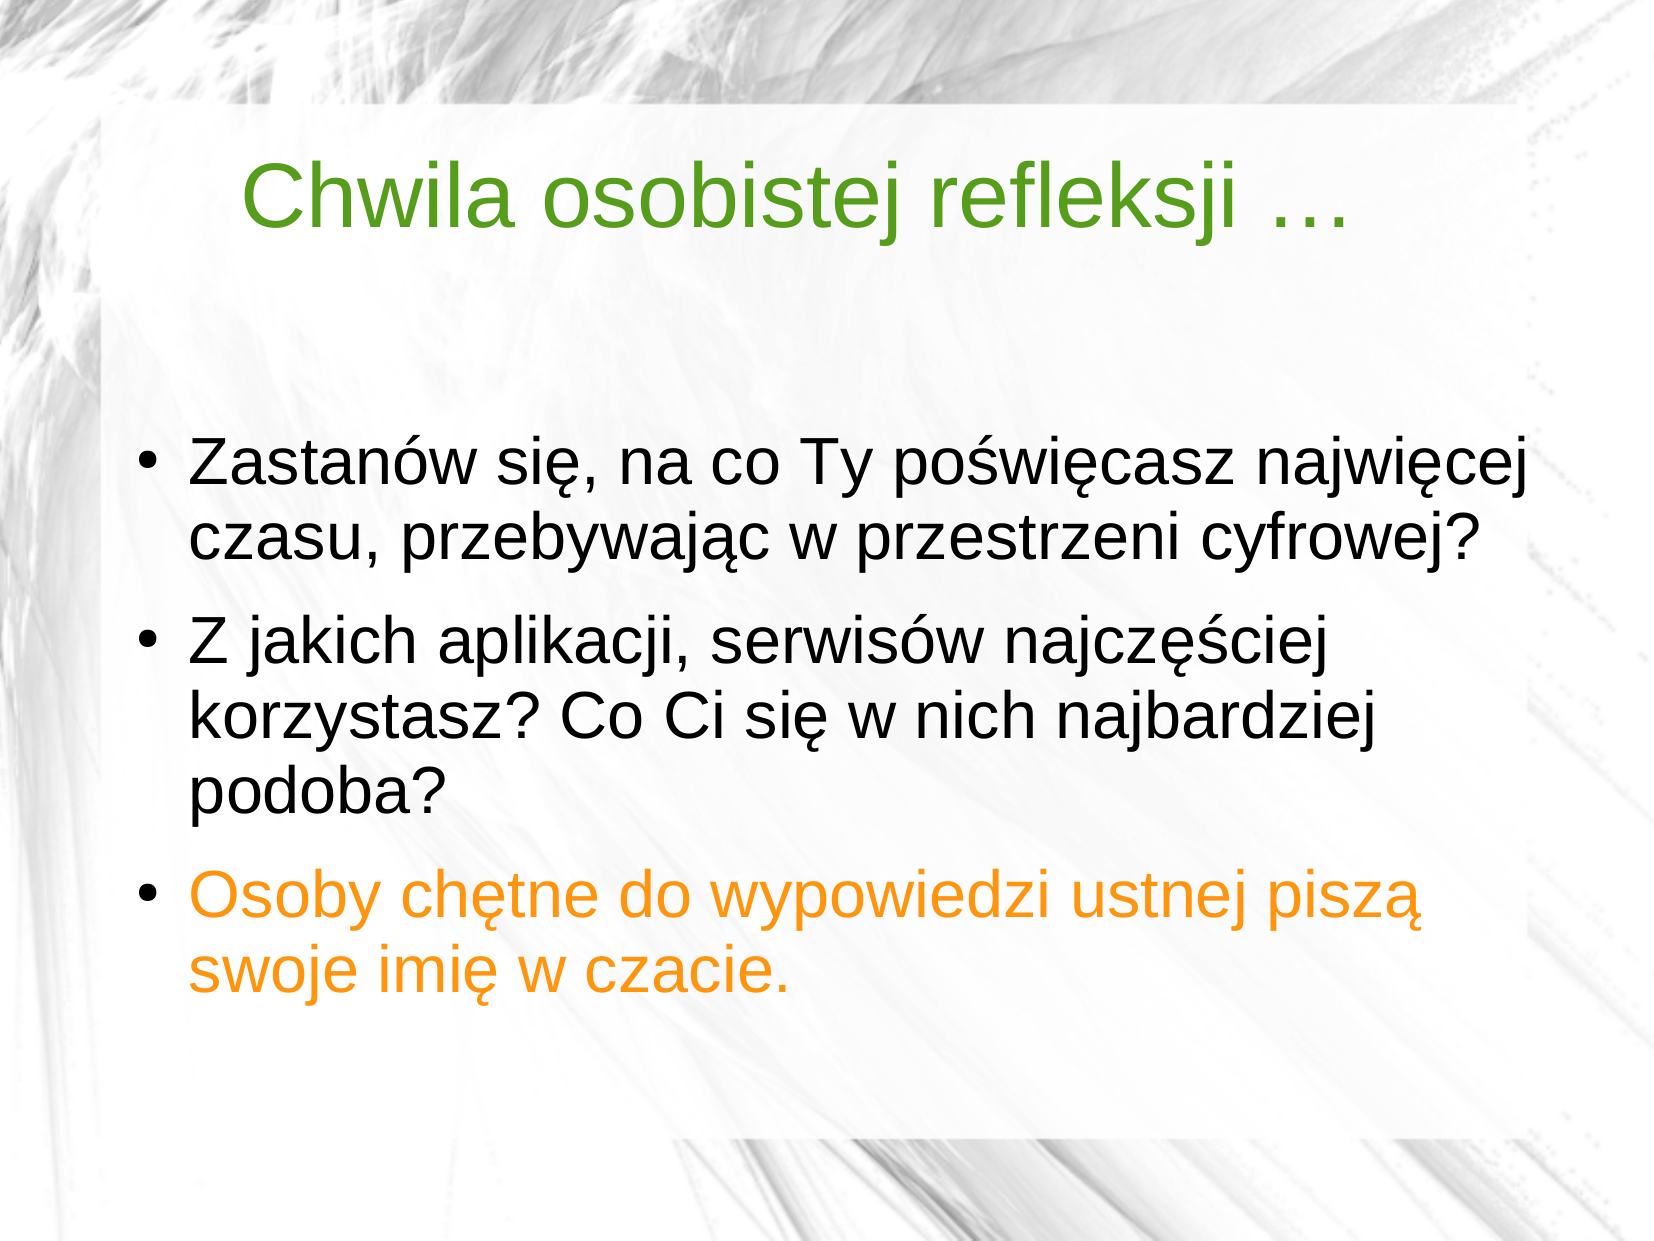

# Chwila osobistej refleksji …
Zastanów się, na co Ty poświęcasz najwięcej czasu, przebywając w przestrzeni cyfrowej?
Z jakich aplikacji, serwisów najczęściej korzystasz? Co Ci się w nich najbardziej podoba?
Osoby chętne do wypowiedzi ustnej piszą swoje imię w czacie.